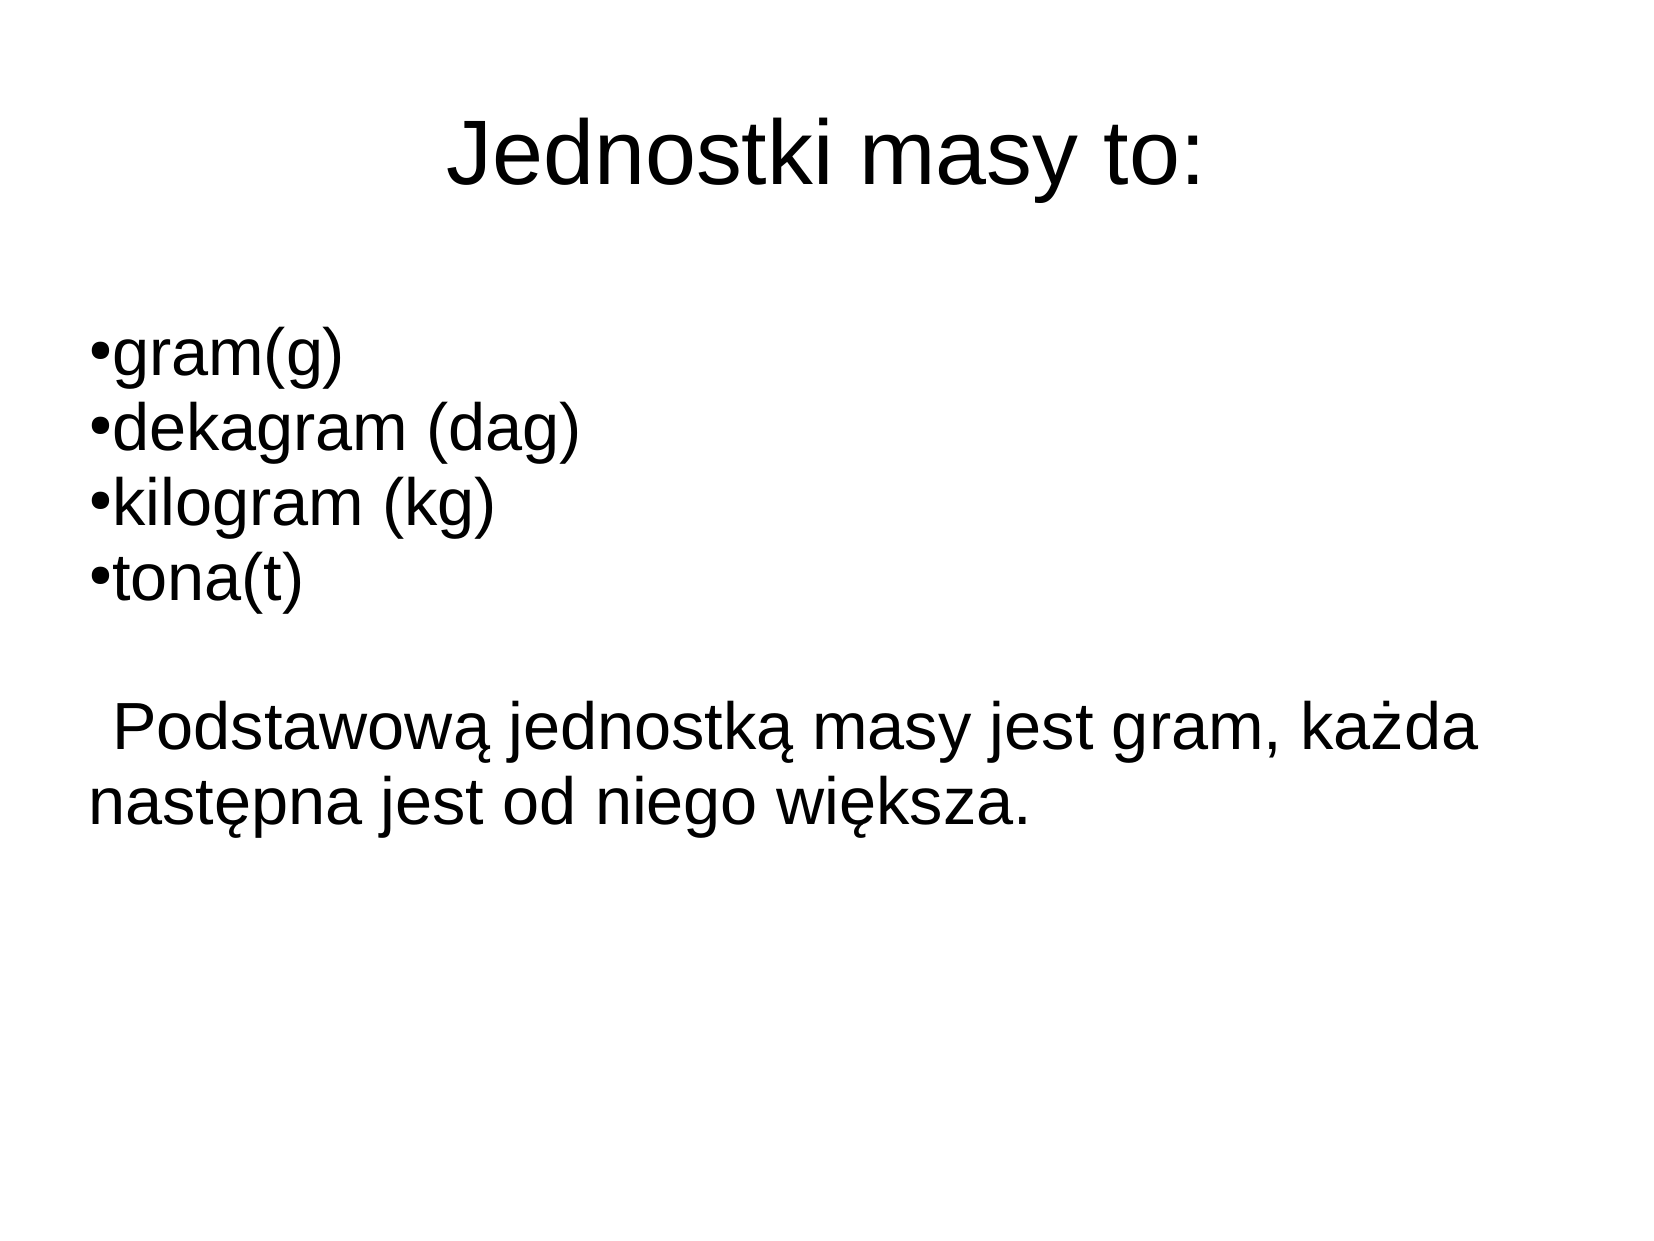

# Jednostki masy to:
gram(g)
dekagram (dag)
kilogram (kg)
tona(t)
Podstawową jednostką masy jest gram, każda następna jest od niego większa.